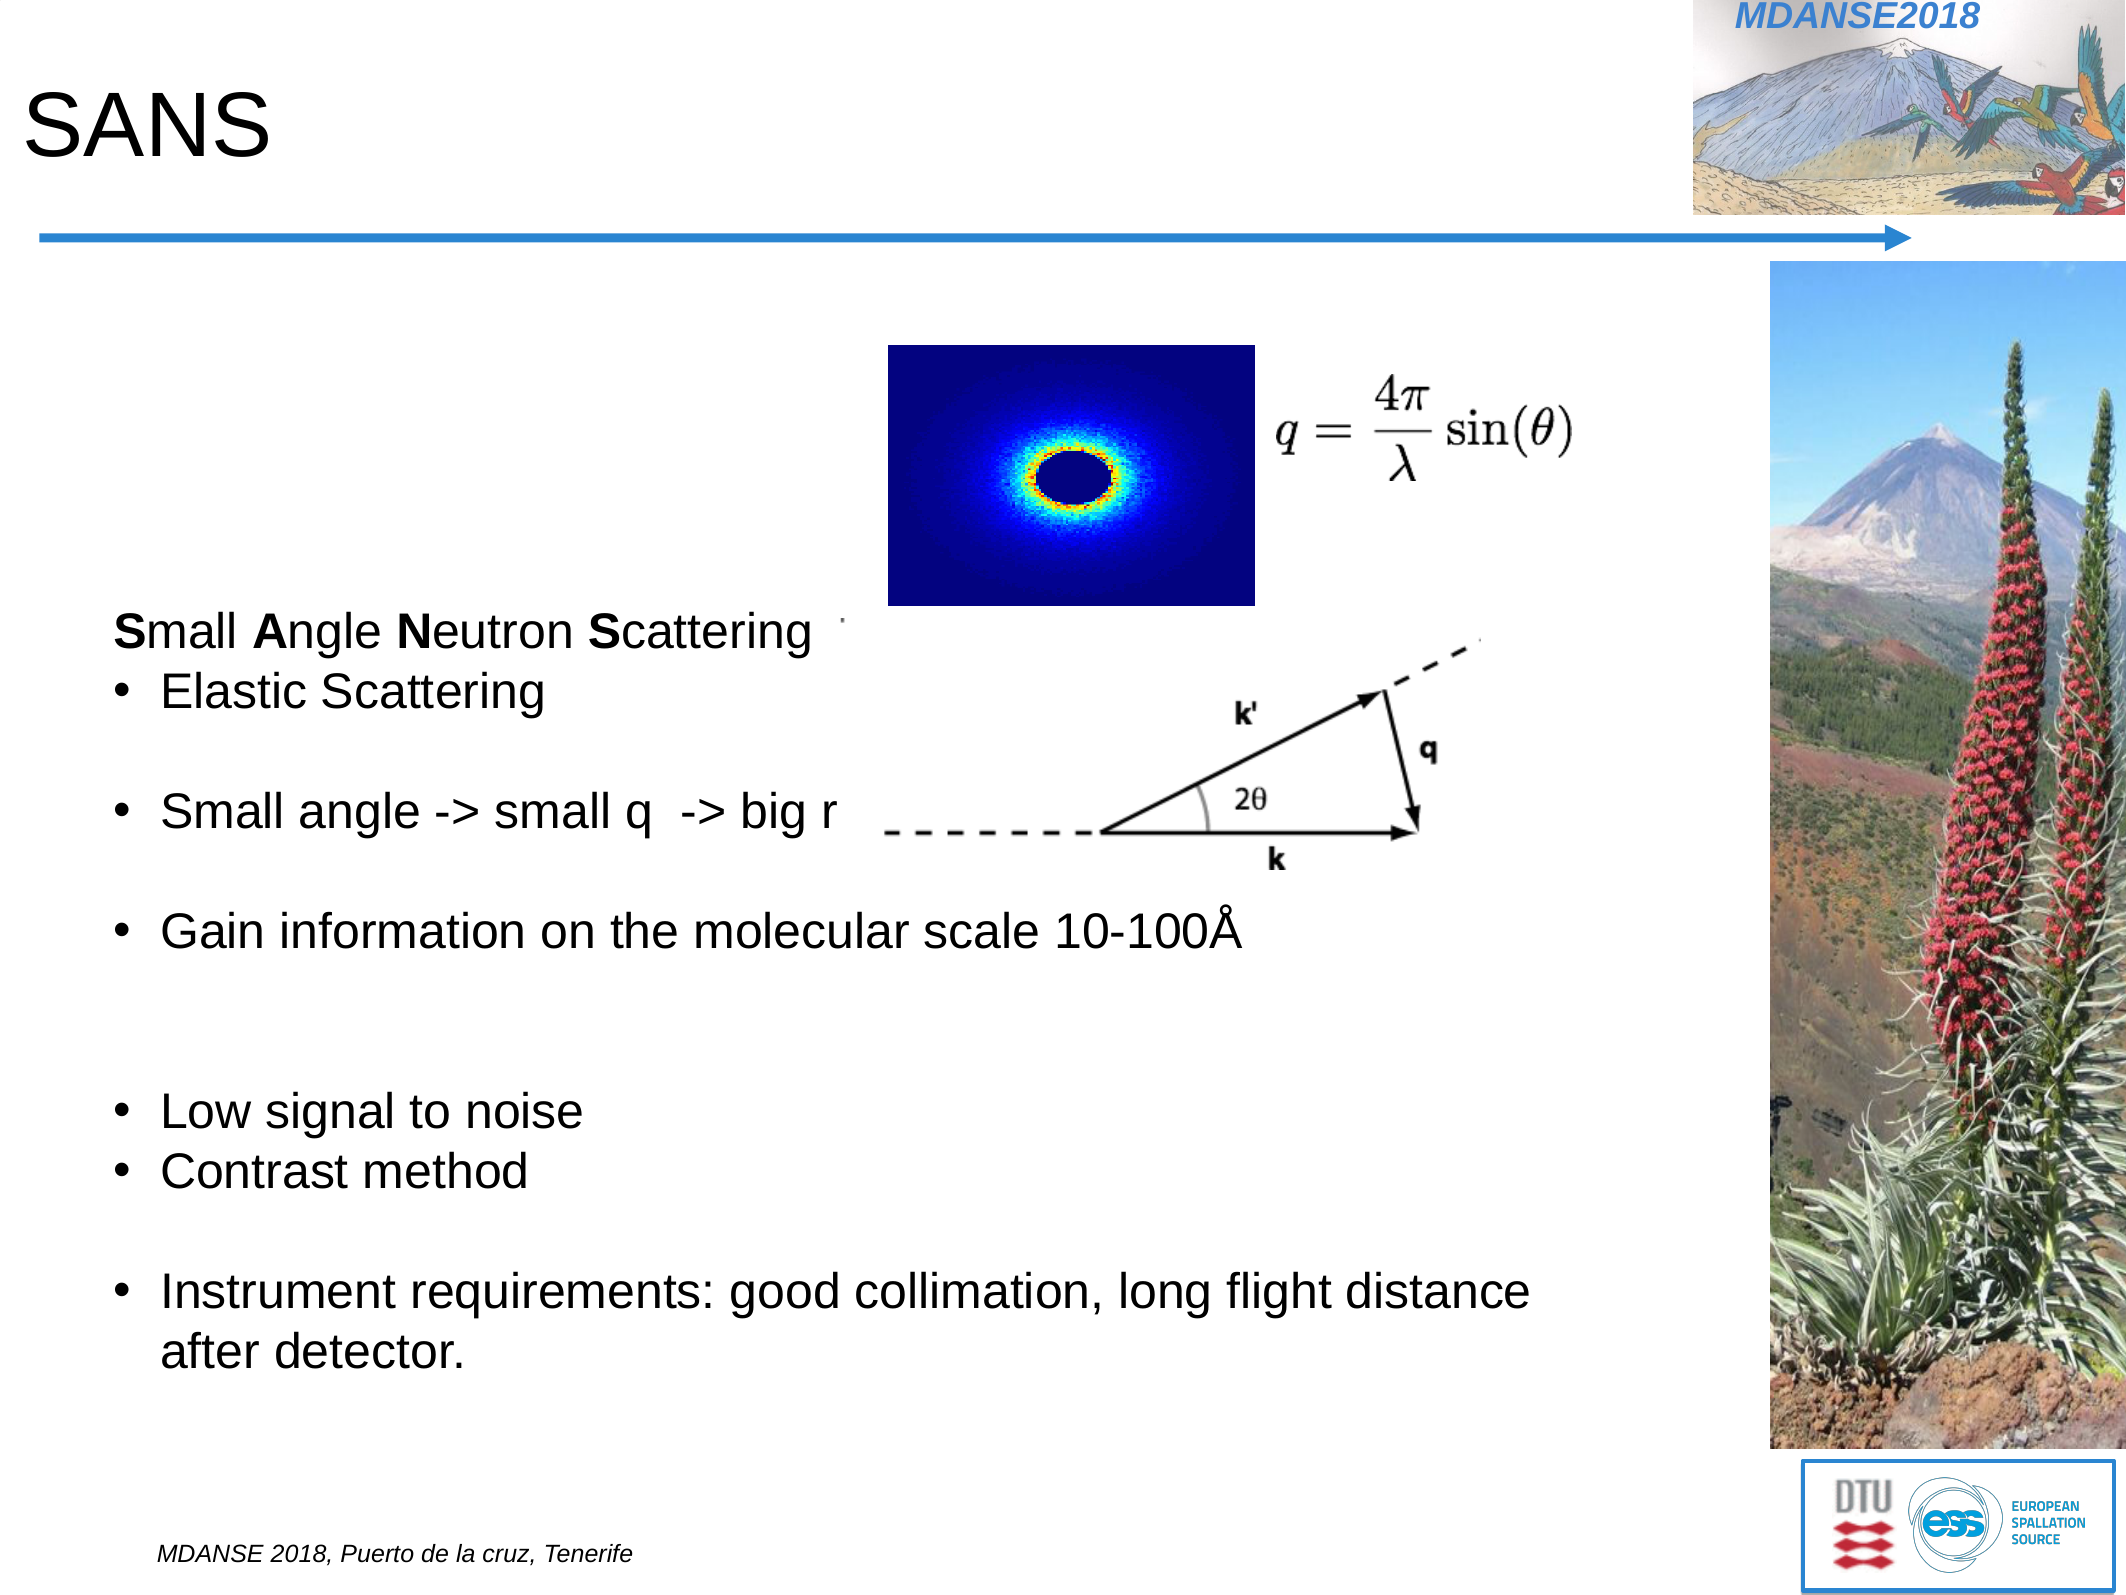

# SANS
Small Angle Neutron Scattering
Elastic Scattering
Small angle -> small q -> big r
Gain information on the molecular scale 10-100Å
Low signal to noise
Contrast method
Instrument requirements: good collimation, long flight distance after detector.